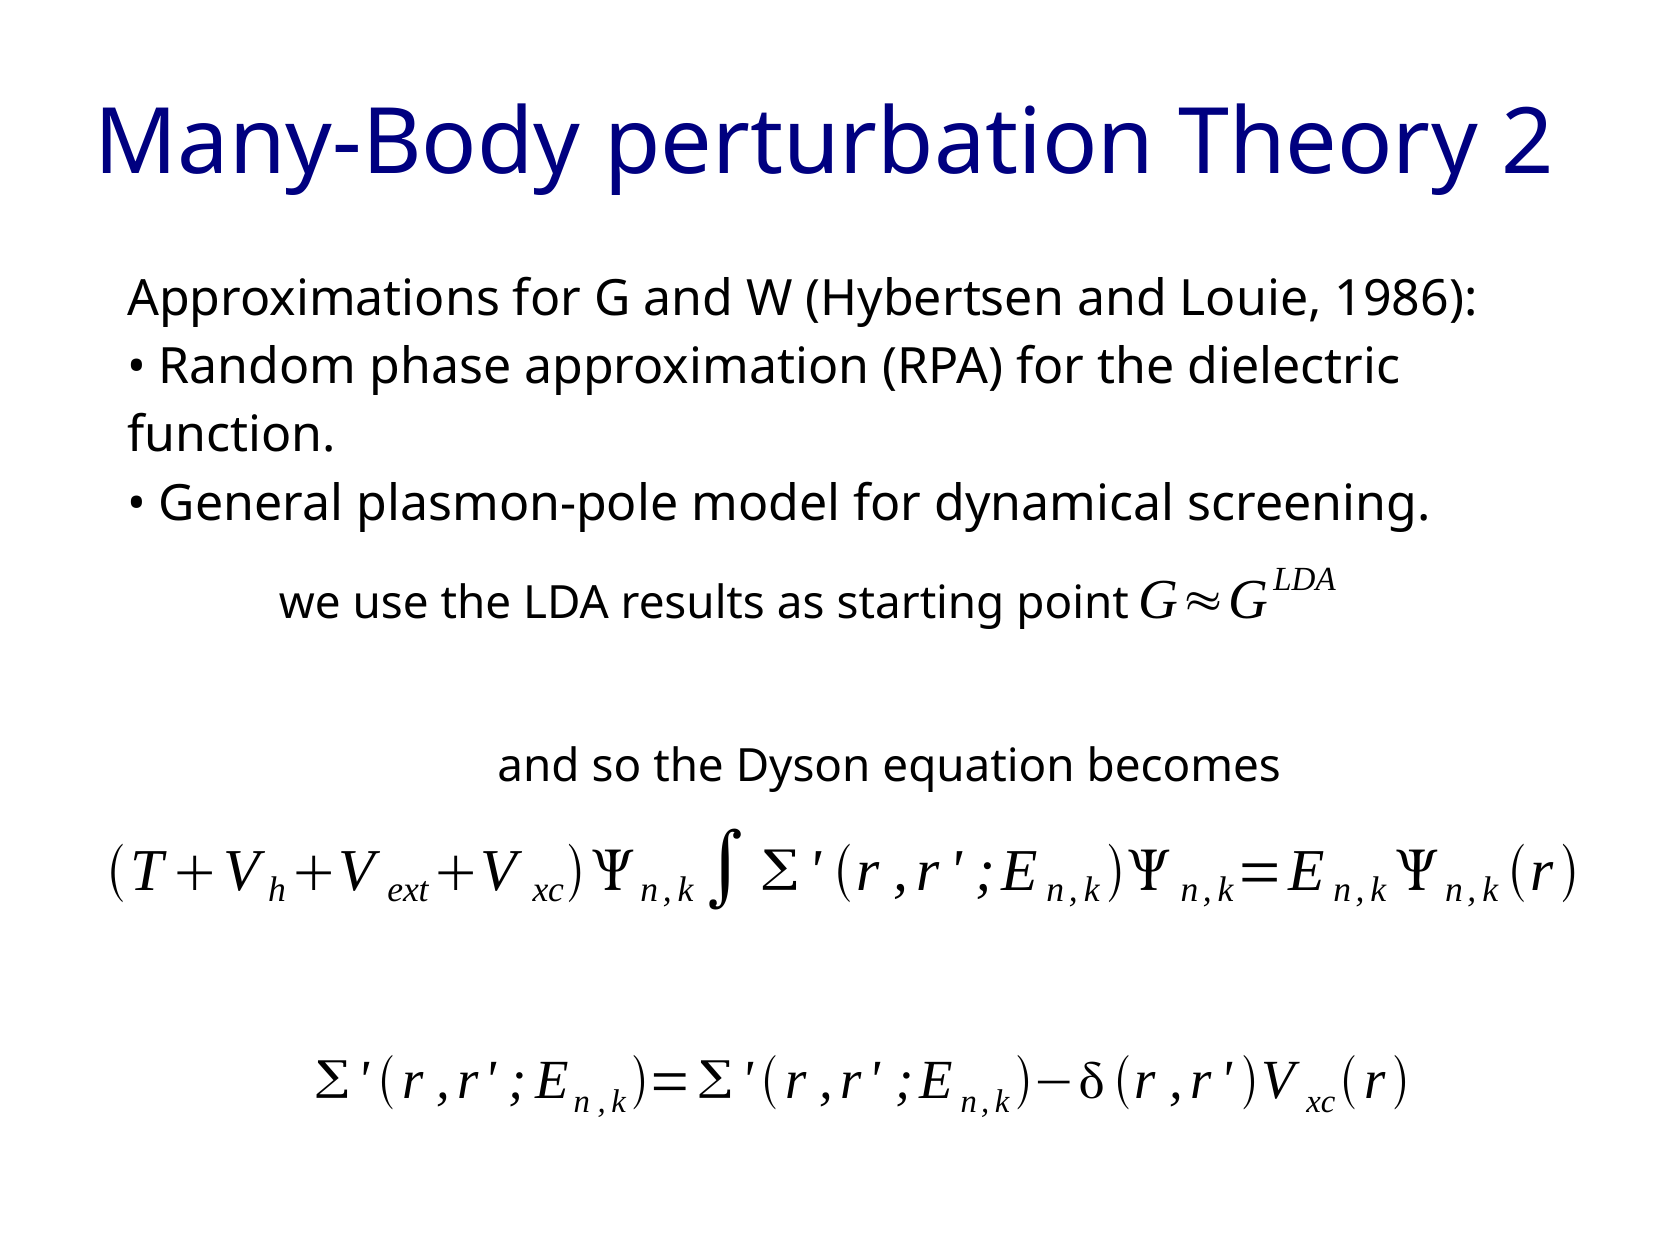

# Many-Body perturbation Theory 2
Approximations for G and W (Hybertsen and Louie, 1986):
• Random phase approximation (RPA) for the dielectric function.
• General plasmon-pole model for dynamical screening.
we use the LDA results as starting point
and so the Dyson equation becomes